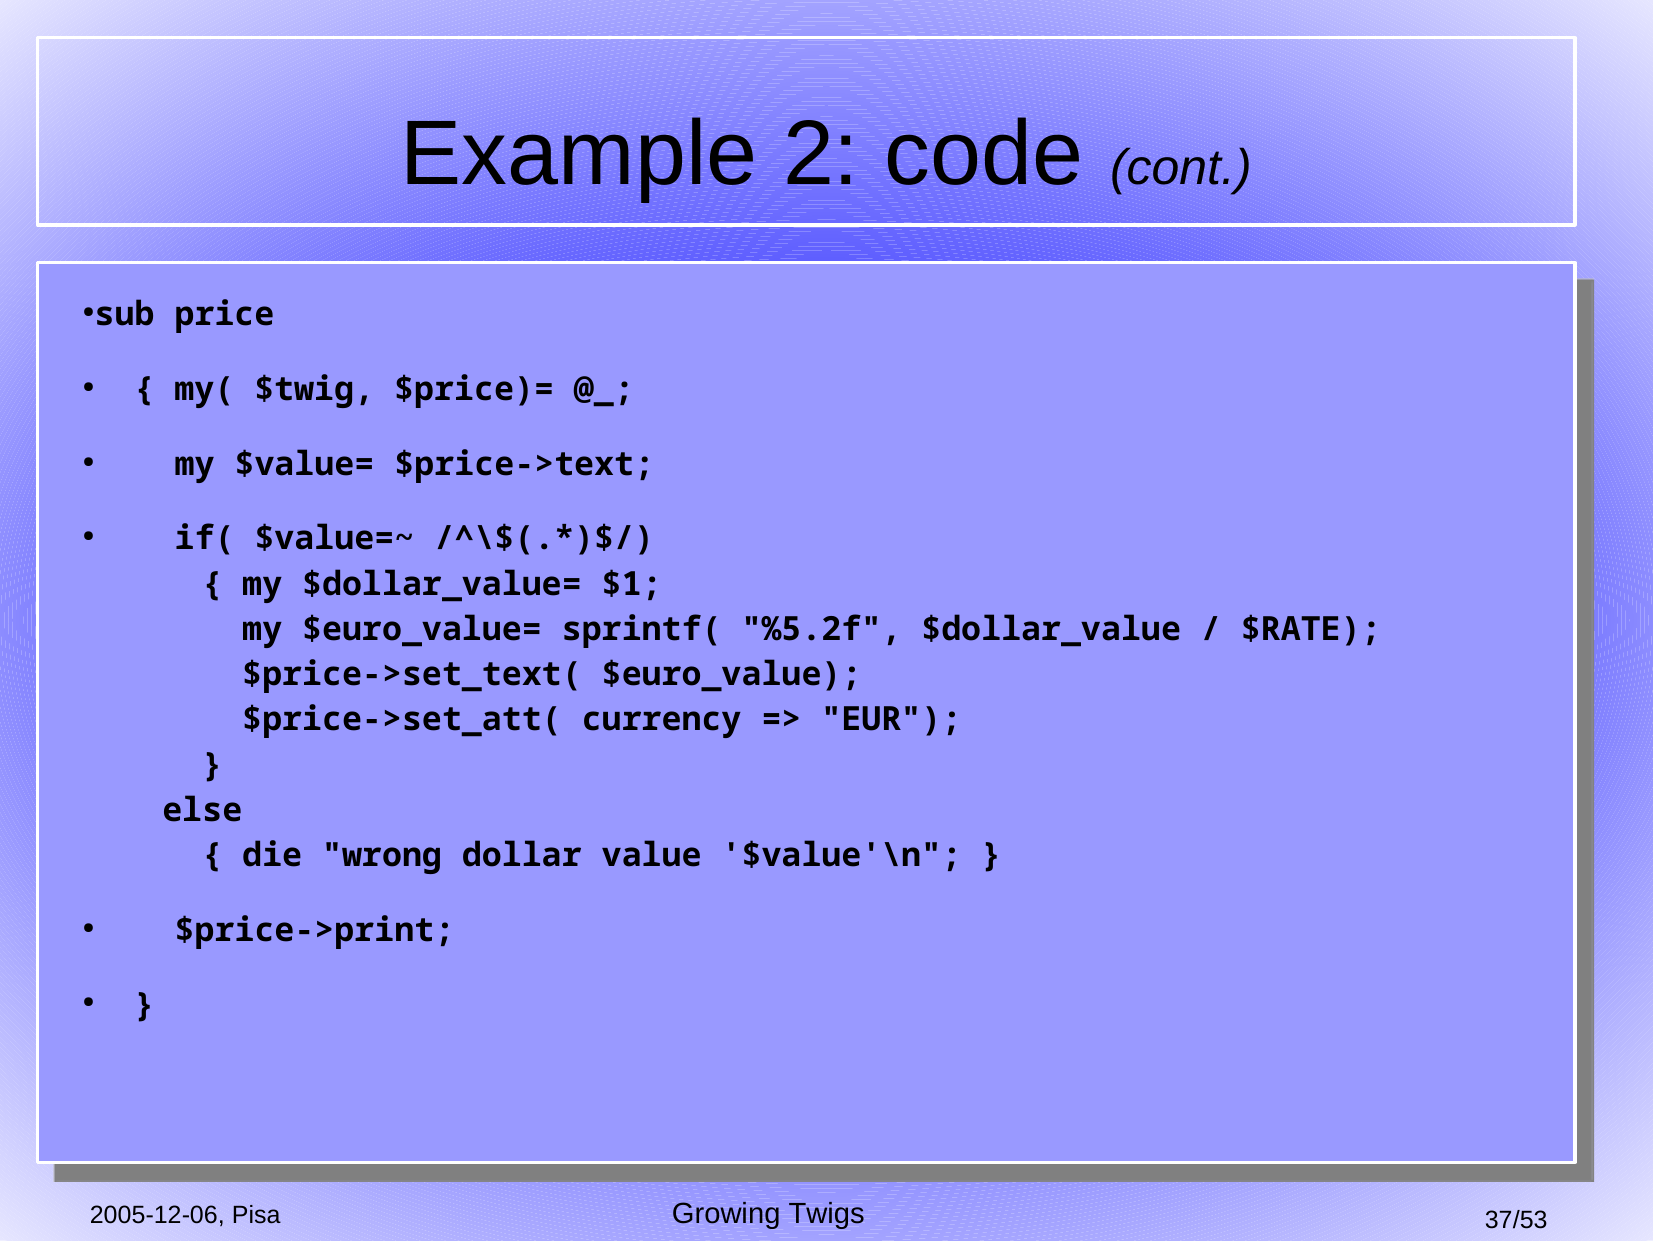

# Example 2: code (cont.)
sub price
 { my( $twig, $price)= @_;
 my $value= $price->text;
 if( $value=~ /^\$(.*)$/)
 { my $dollar_value= $1;
 my $euro_value= sprintf( "%5.2f", $dollar_value / $RATE);
 $price->set_text( $euro_value);
 $price->set_att( currency => "EUR");
 }
 else
 { die "wrong dollar value '$value'\n"; }
 $price->print;
 }